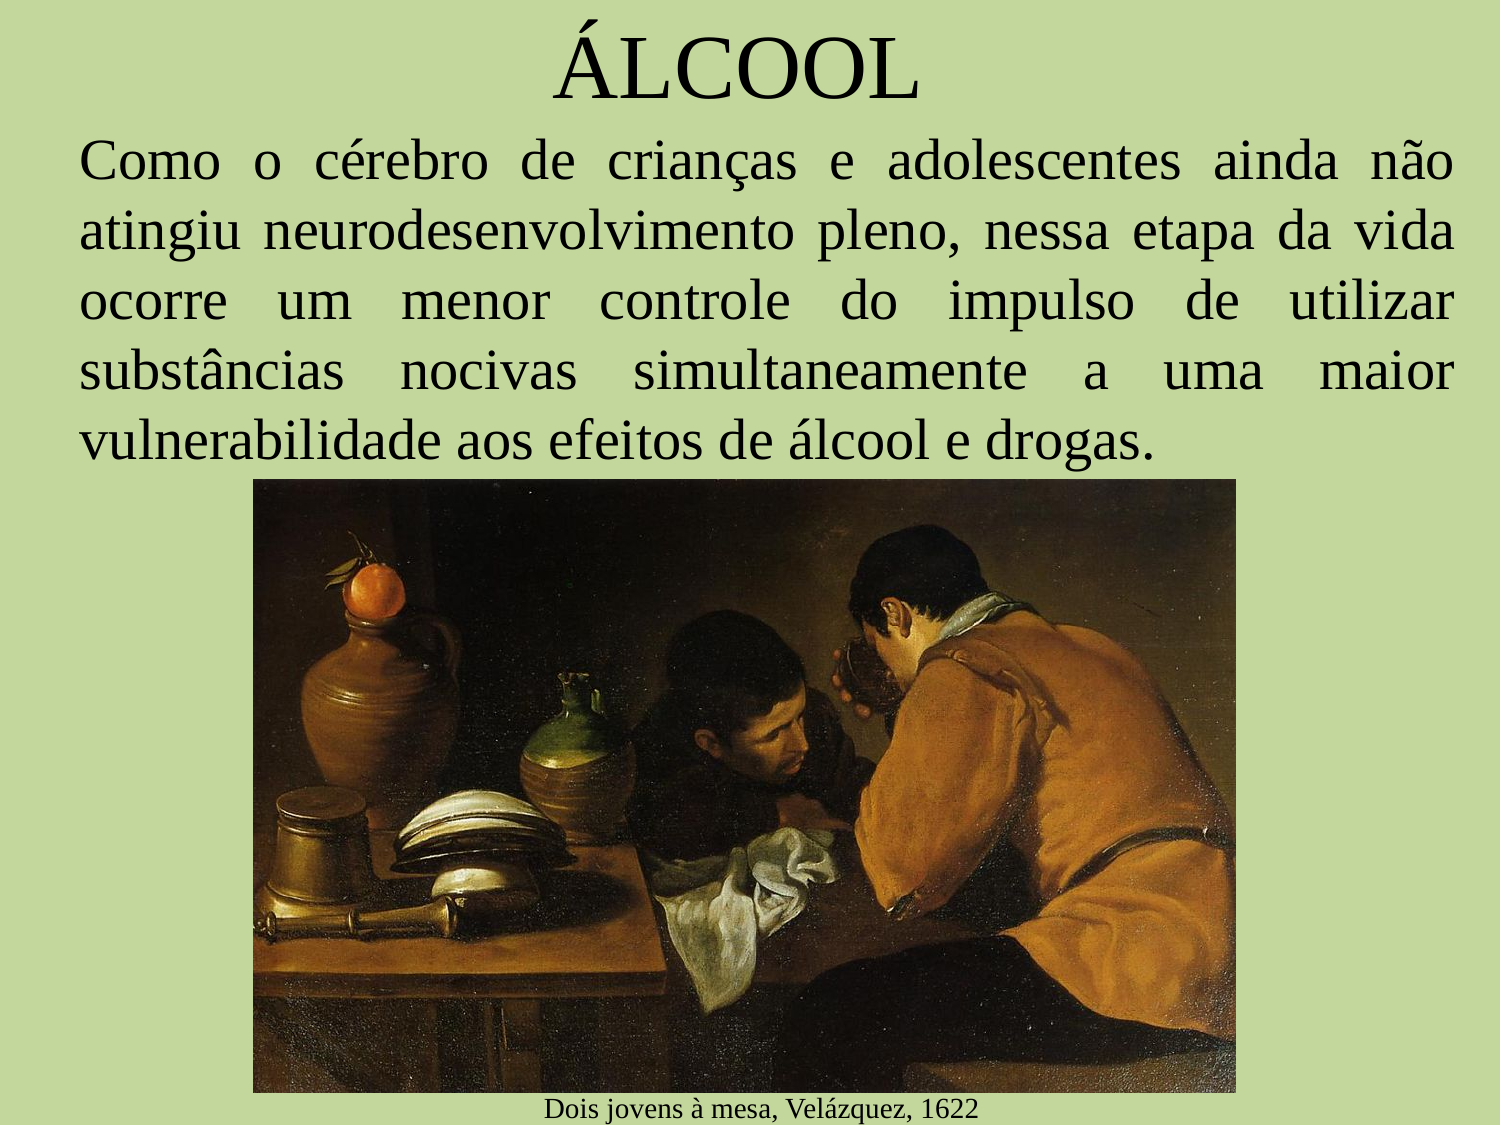

ÁLCOOL
Como o cérebro de crianças e adolescentes ainda não atingiu neurodesenvolvimento pleno, nessa etapa da vida ocorre um menor controle do impulso de utilizar substâncias nocivas simultaneamente a uma maior vulnerabilidade aos efeitos de álcool e drogas.
Dois jovens à mesa, Velázquez, 1622